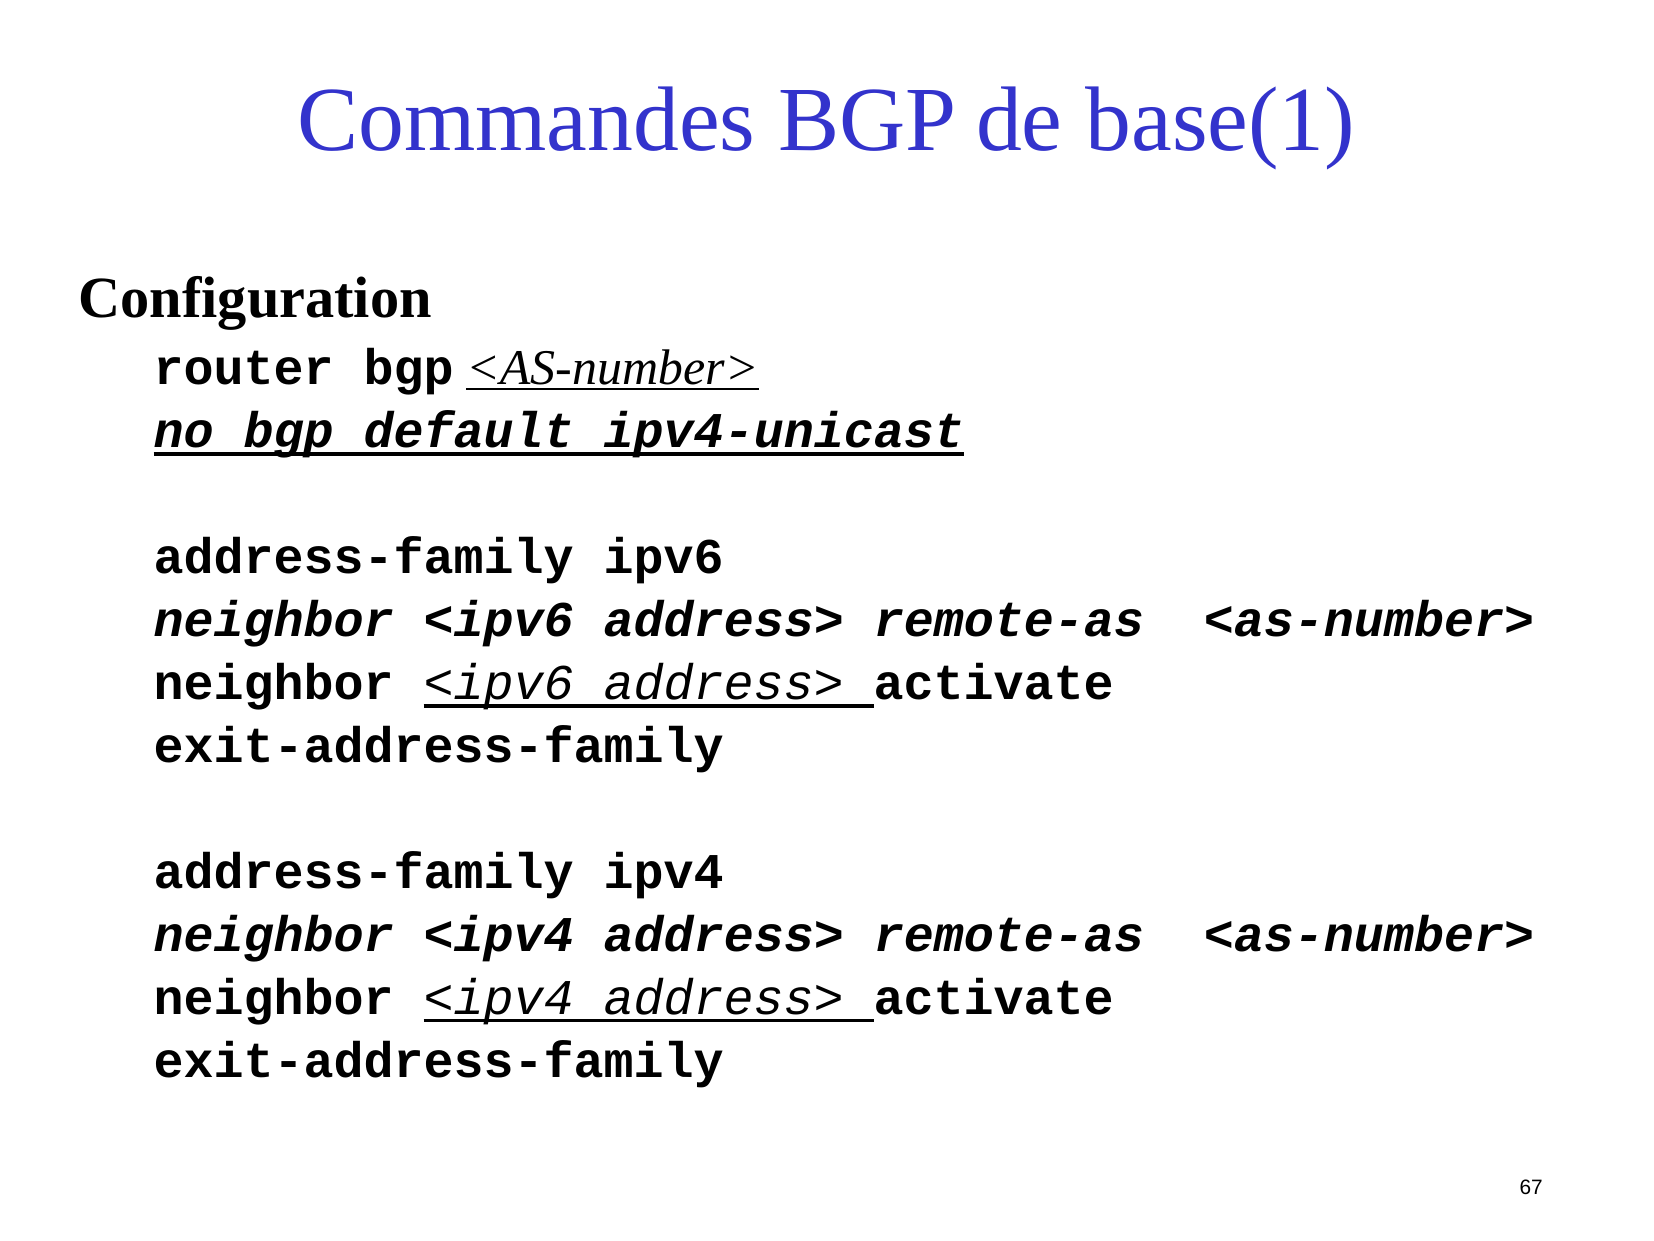

# Commandes BGP de base(1)‏
Configuration
router bgp <AS-number>
no bgp default ipv4-unicast
address-family ipv6
neighbor <ipv6 address> remote-as <as-number>
neighbor <ipv6 address> activate
exit-address-family
address-family ipv4
neighbor <ipv4 address> remote-as <as-number>
neighbor <ipv4 address> activate
exit-address-family